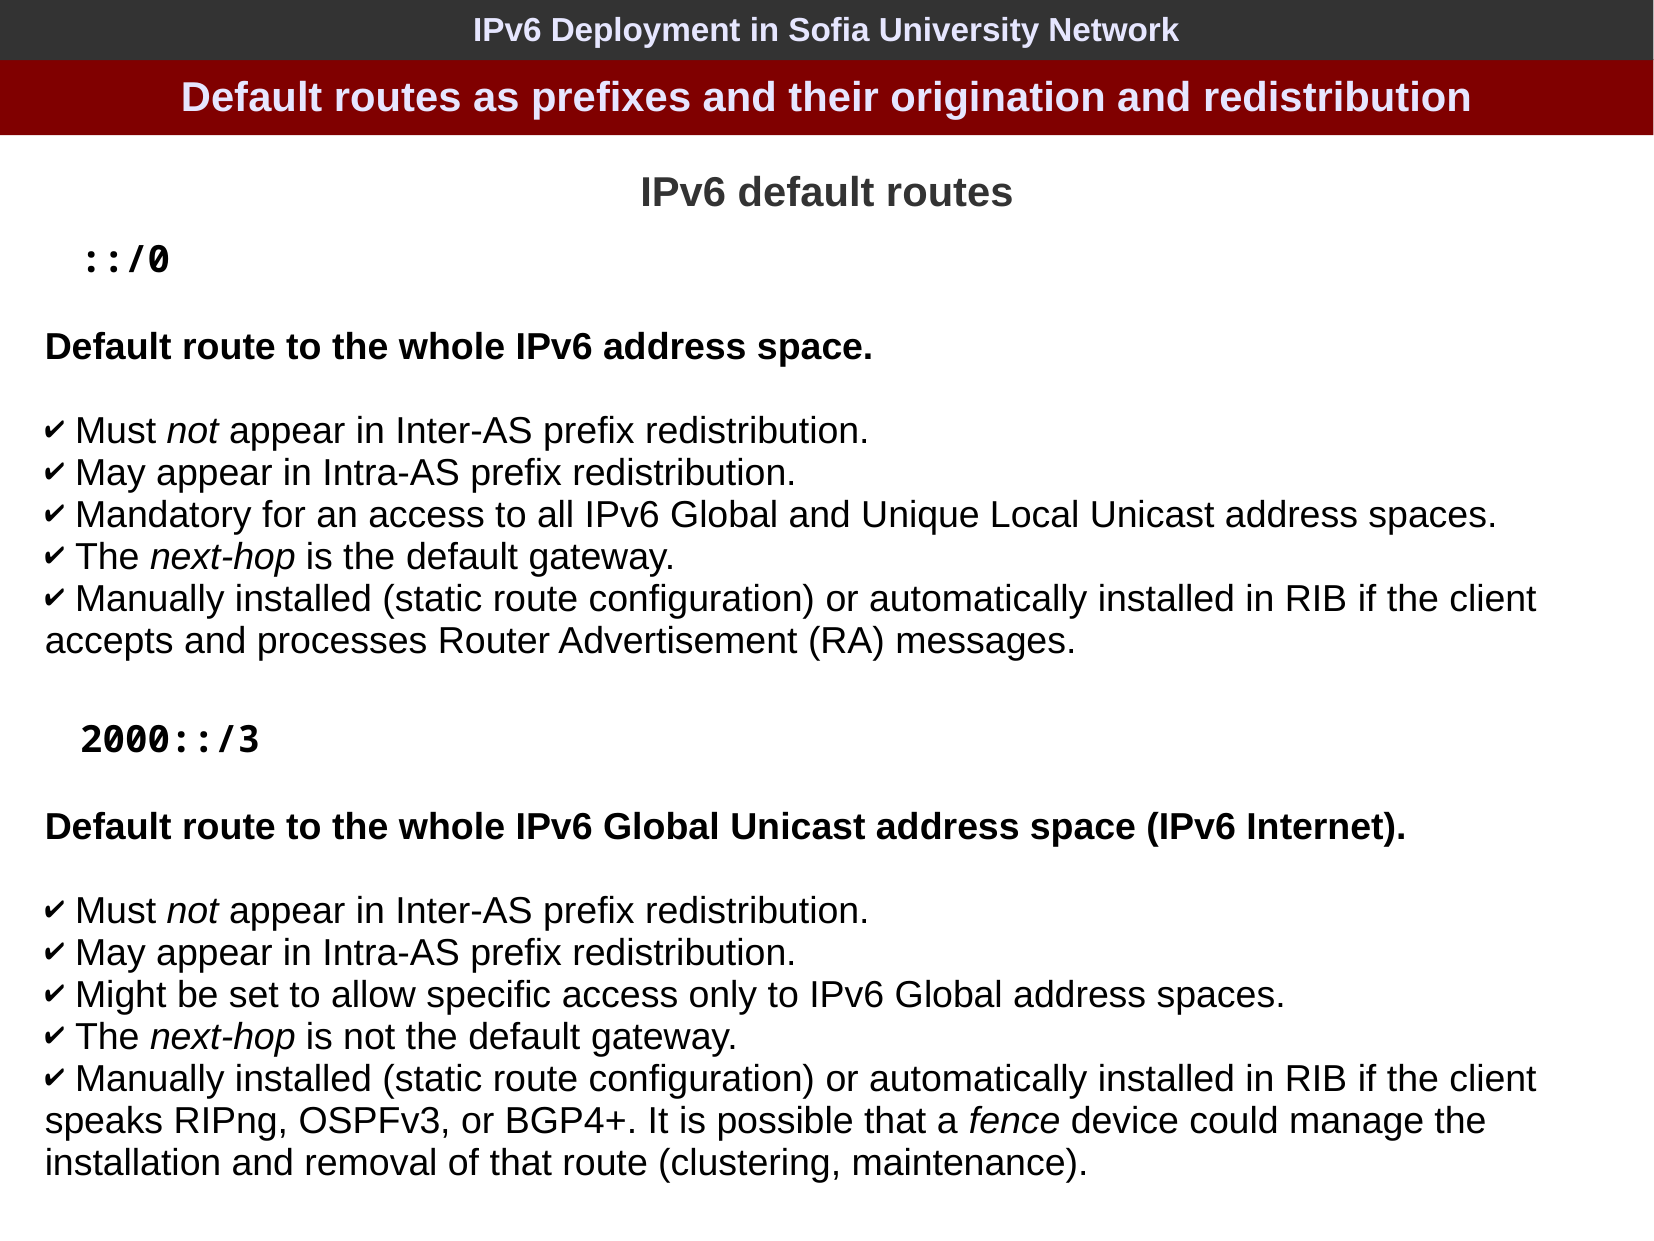

IPv6 Deployment in Sofia University Network
Default routes as prefixes and their origination and redistribution
IPv6 default routes
::/0
Default route to the whole IPv6 address space.
 Must not appear in Inter-AS prefix redistribution.
 May appear in Intra-AS prefix redistribution.
 Mandatory for an access to all IPv6 Global and Unique Local Unicast address spaces.
 The next-hop is the default gateway.
 Manually installed (static route configuration) or automatically installed in RIB if the client accepts and processes Router Advertisement (RA) messages.
2000::/3
Default route to the whole IPv6 Global Unicast address space (IPv6 Internet).
 Must not appear in Inter-AS prefix redistribution.
 May appear in Intra-AS prefix redistribution.
 Might be set to allow specific access only to IPv6 Global address spaces.
 The next-hop is not the default gateway.
 Manually installed (static route configuration) or automatically installed in RIB if the client speaks RIPng, OSPFv3, or BGP4+. It is possible that a fence device could manage the installation and removal of that route (clustering, maintenance).